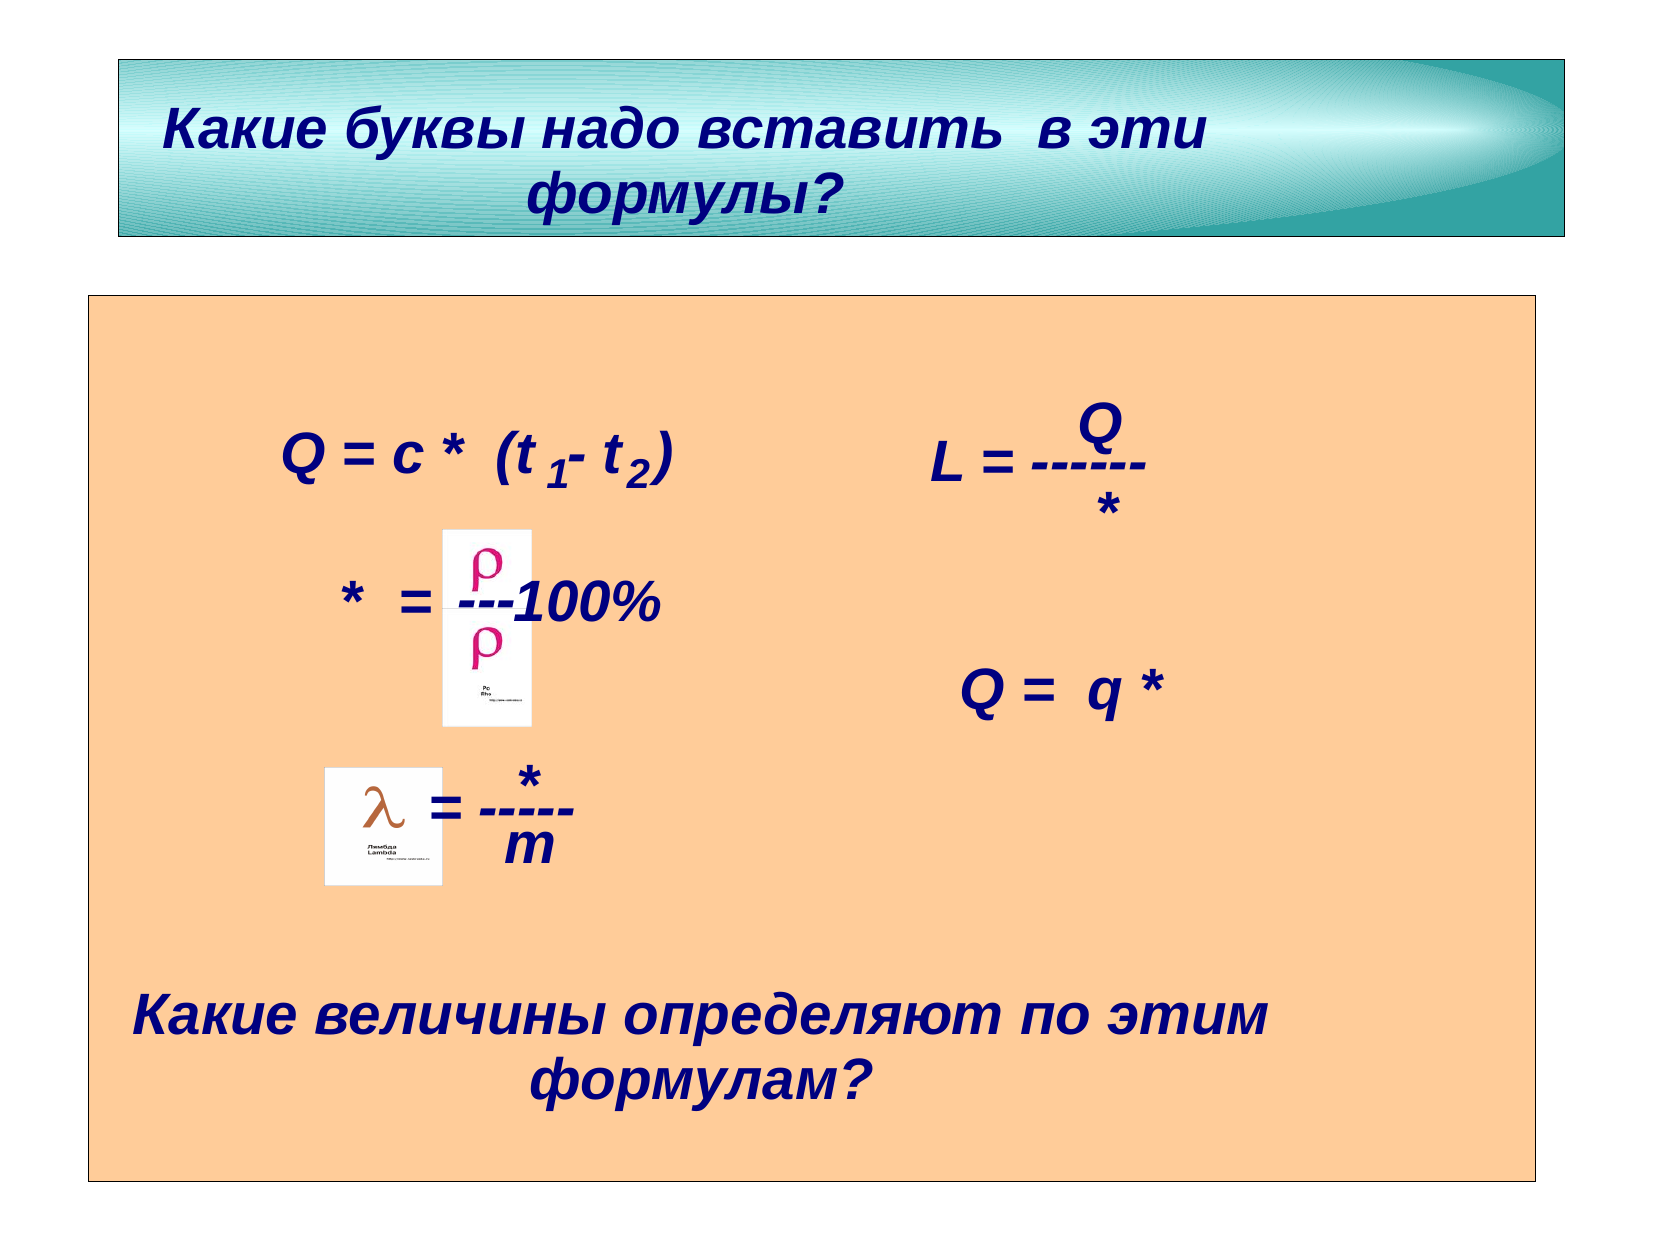

Какие буквы надо вставить в эти формулы?
Q
Q = c * (t - t )
L = ------
1 2
*
---
*
= 100%
Q = q *
*
= -----
m
Какие величины определяют по этим формулам?